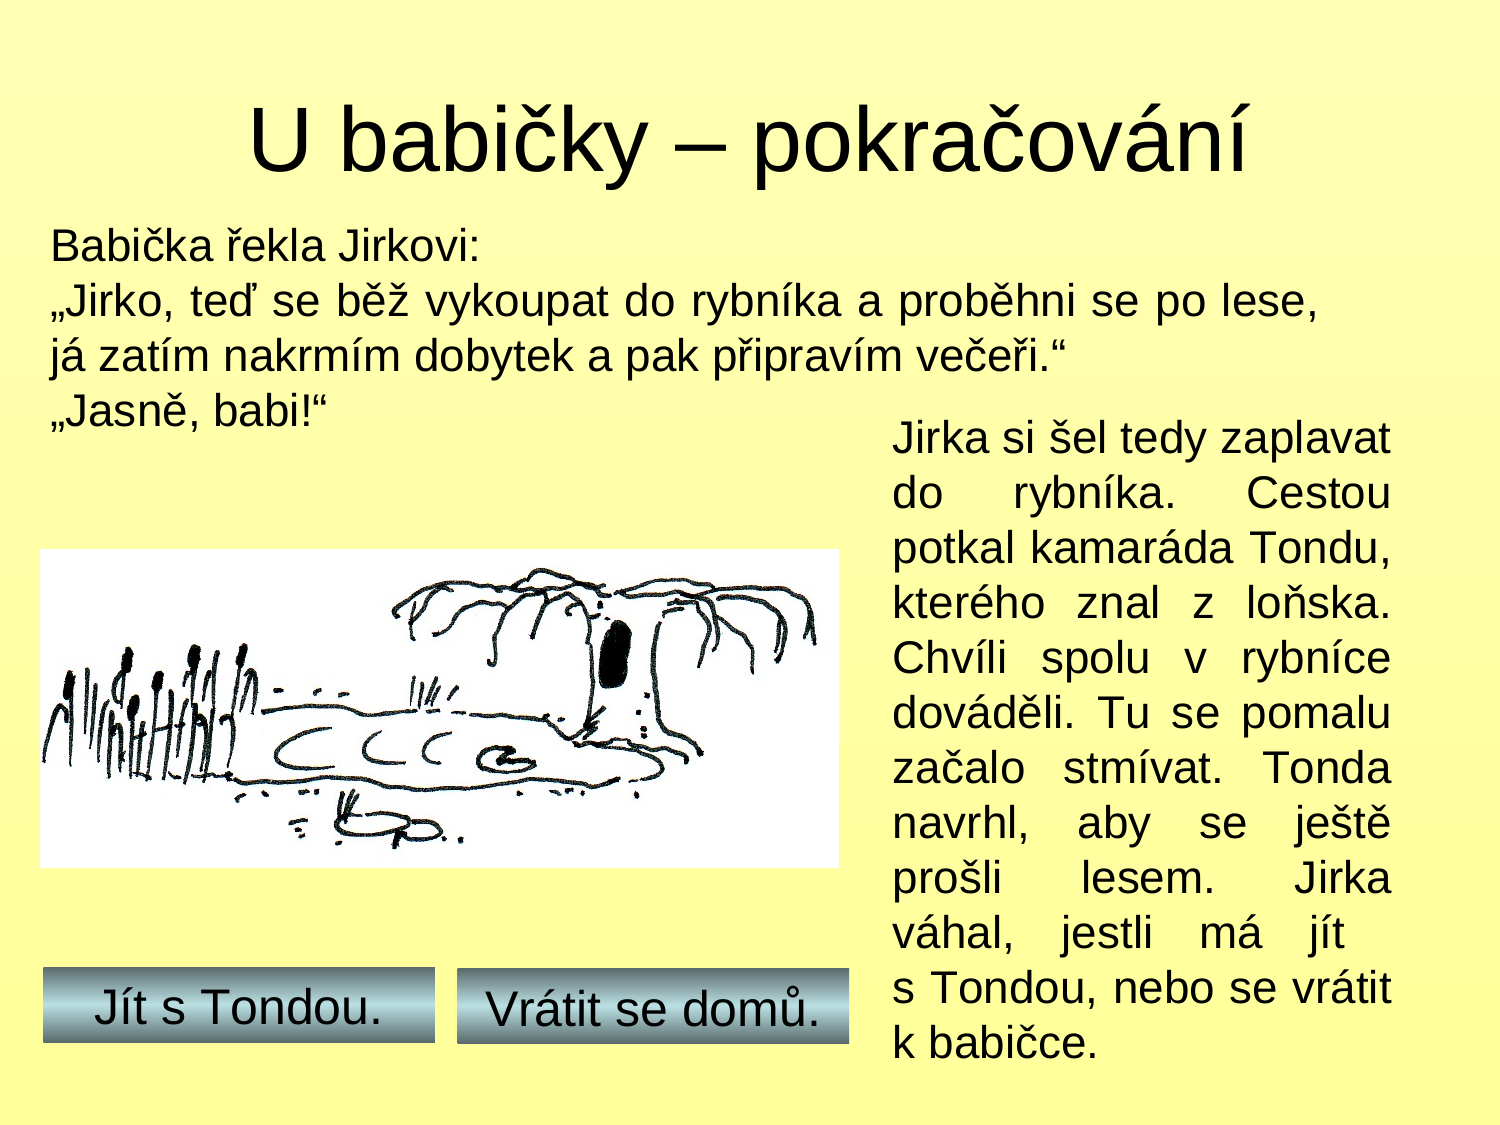

# U babičky – pokračování
Babička řekla Jirkovi:
„Jirko, teď se běž vykoupat do rybníka a proběhni se po lese, já zatím nakrmím dobytek a pak připravím večeři.“
„Jasně, babi!“
Jirka si šel tedy zaplavat do rybníka. Cestou potkal kamaráda Tondu, kterého znal z loňska. Chvíli spolu v rybníce dováděli. Tu se pomalu začalo stmívat. Tonda navrhl, aby se ještě prošli lesem. Jirka váhal, jestli má jít
s Tondou, nebo se vrátit k babičce.
Jít s Tondou.
Vrátit se domů.